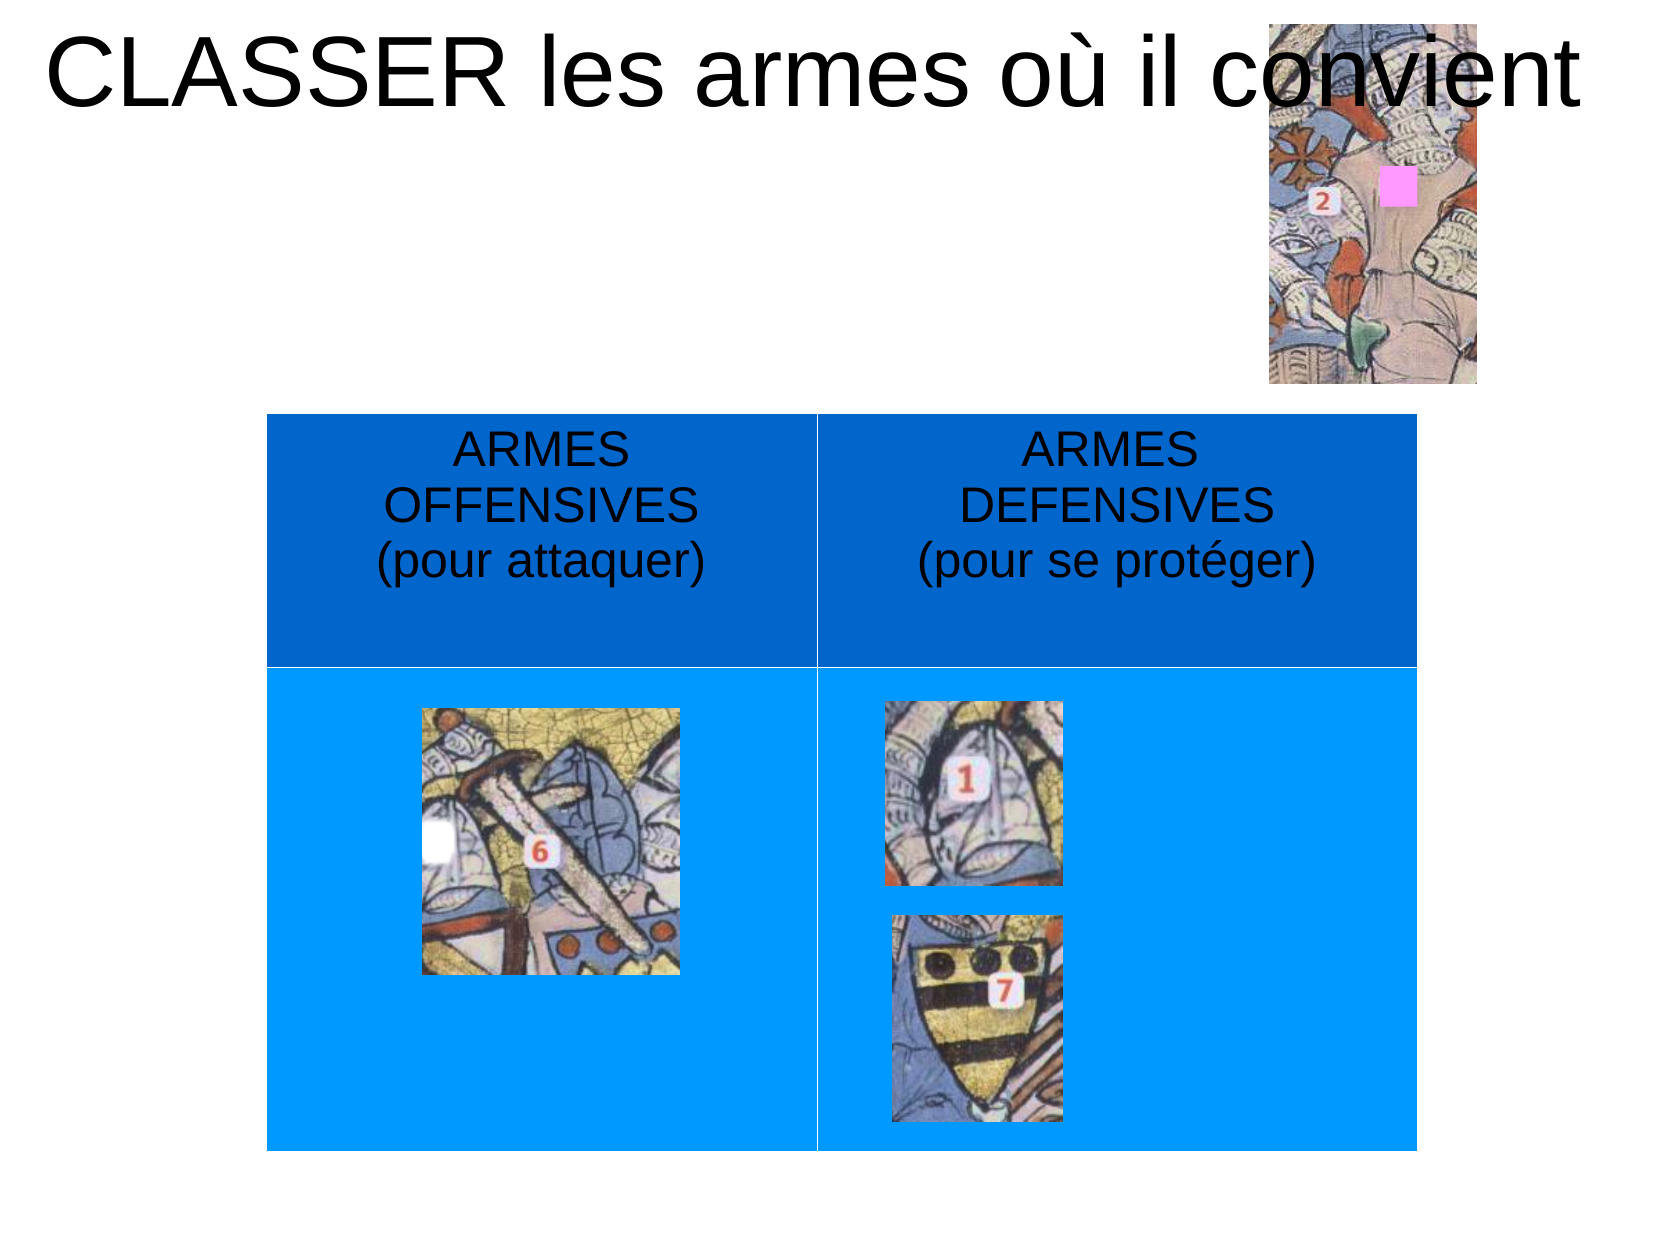

CLASSER les armes où il convient
| ARMES OFFENSIVES (pour attaquer) | ARMES DEFENSIVES (pour se protéger) |
| --- | --- |
| | |